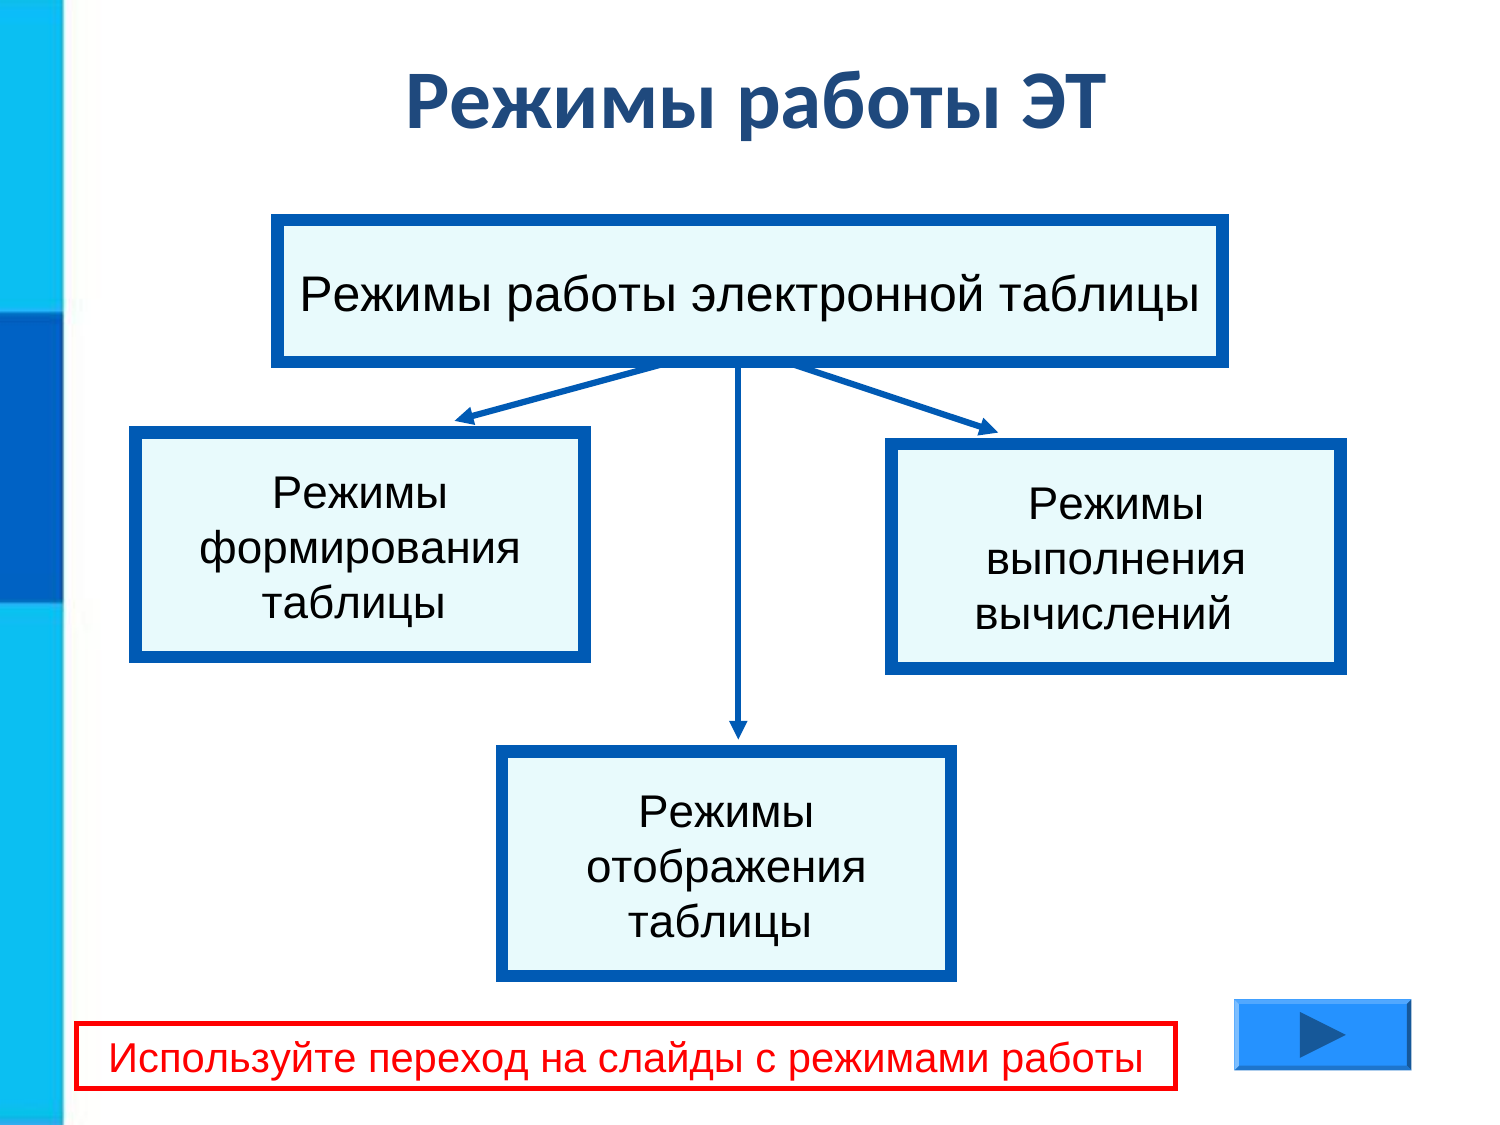

Режимы работы ЭТ
Режимы работы электронной таблицы
Режимы
формирования
таблицы
Режимы
выполнения
вычислений
Режимы
отображения
таблицы
Используйте переход на слайды с режимами работы